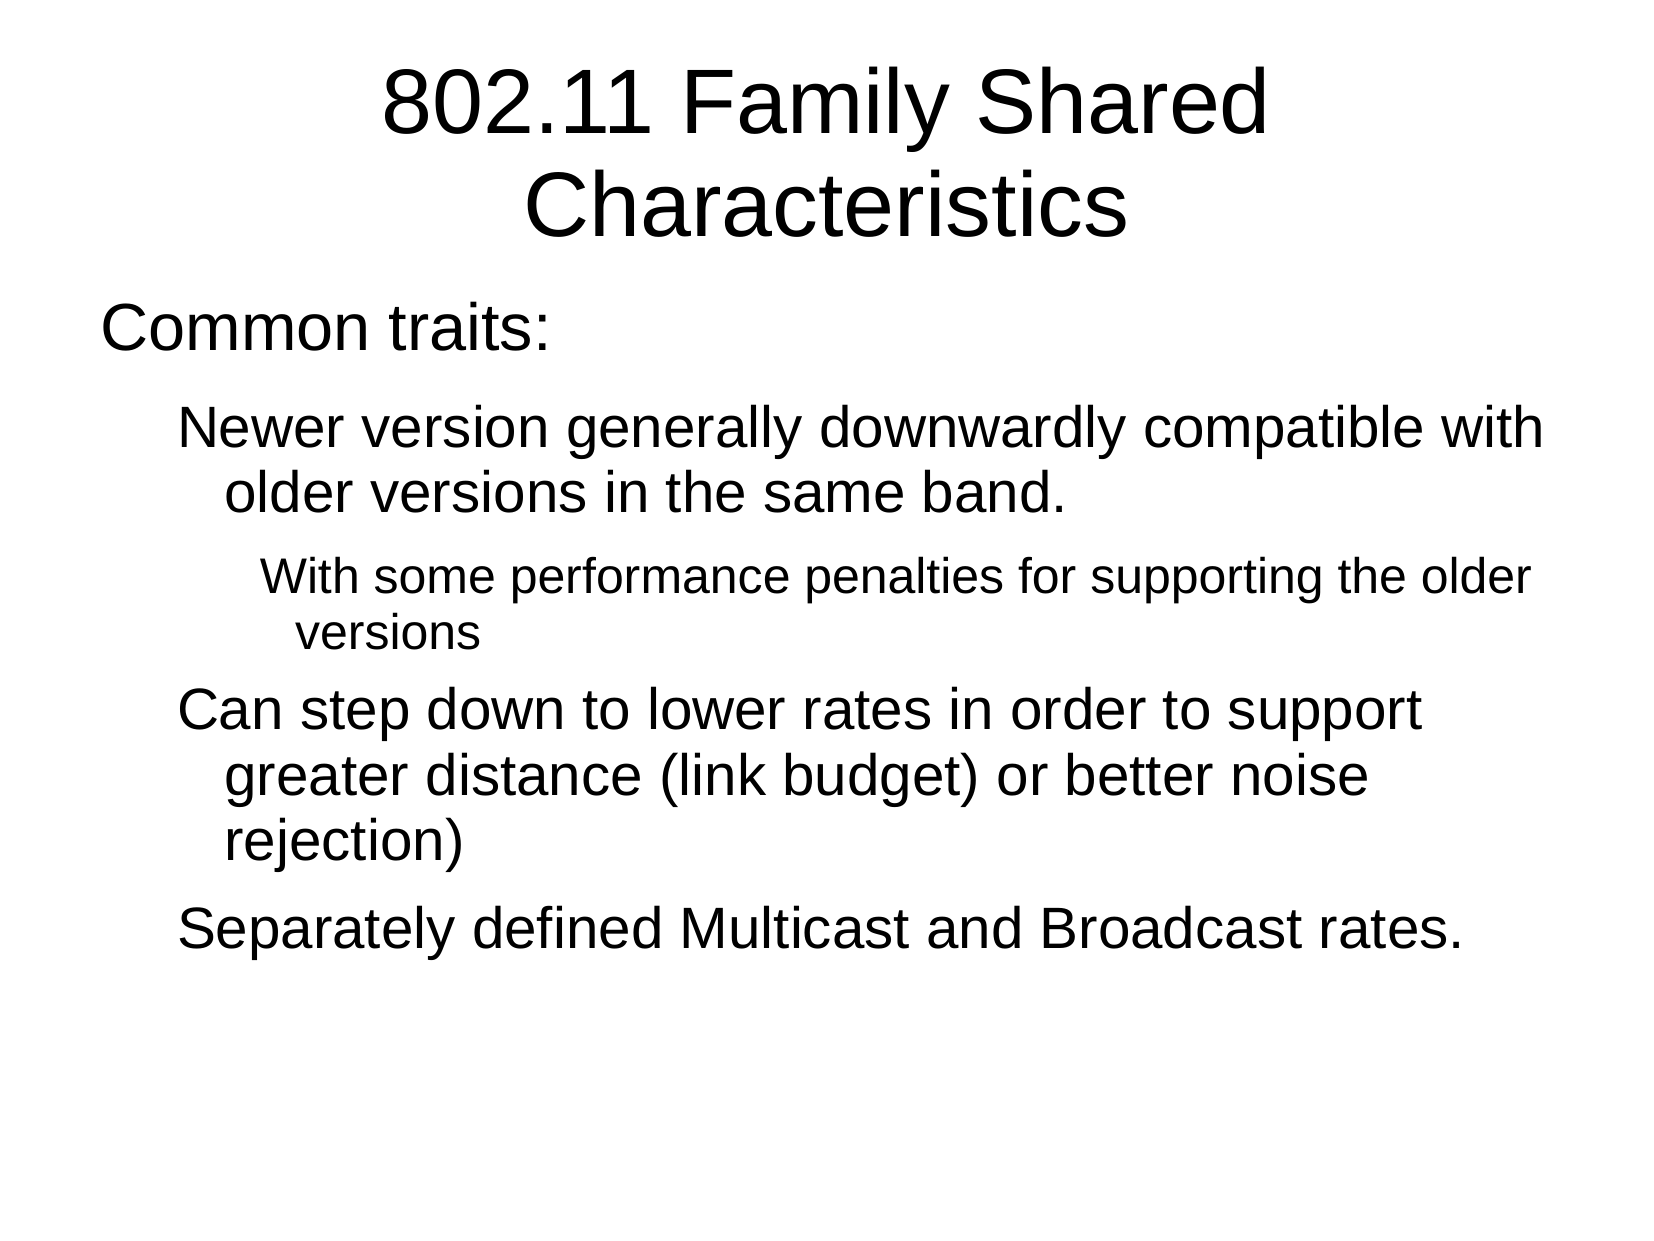

# 802.11 Family Shared Characteristics
Common traits:
Newer version generally downwardly compatible with older versions in the same band.
With some performance penalties for supporting the older versions
Can step down to lower rates in order to support greater distance (link budget) or better noise rejection)
Separately defined Multicast and Broadcast rates.